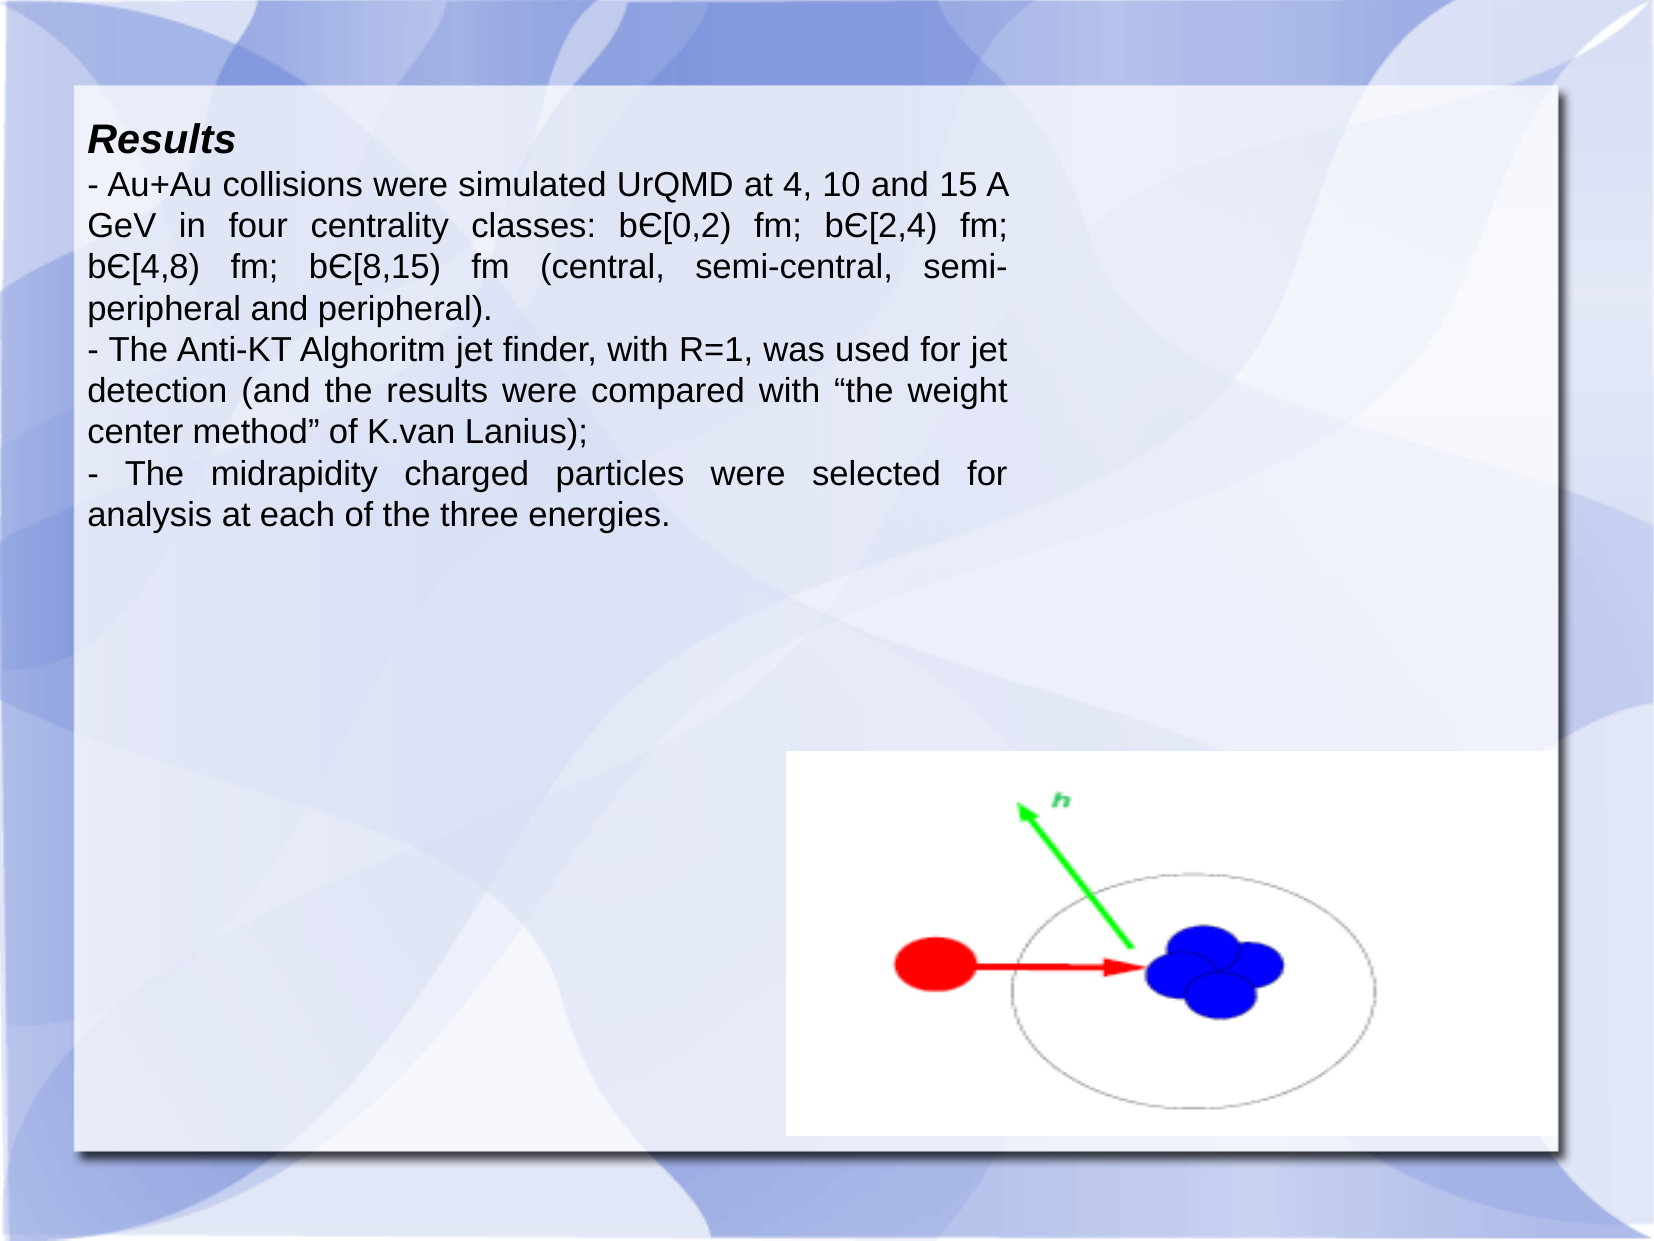

Results
- Au+Au collisions were simulated UrQMD at 4, 10 and 15 A GeV in four centrality classes: bЄ[0,2) fm; bЄ[2,4) fm; bЄ[4,8) fm; bЄ[8,15) fm (central, semi-central, semi-peripheral and peripheral).
- The Anti-KT Alghoritm jet finder, with R=1, was used for jet detection (and the results were compared with “the weight center method” of K.van Lanius);
- The midrapidity charged particles were selected for analysis at each of the three energies.